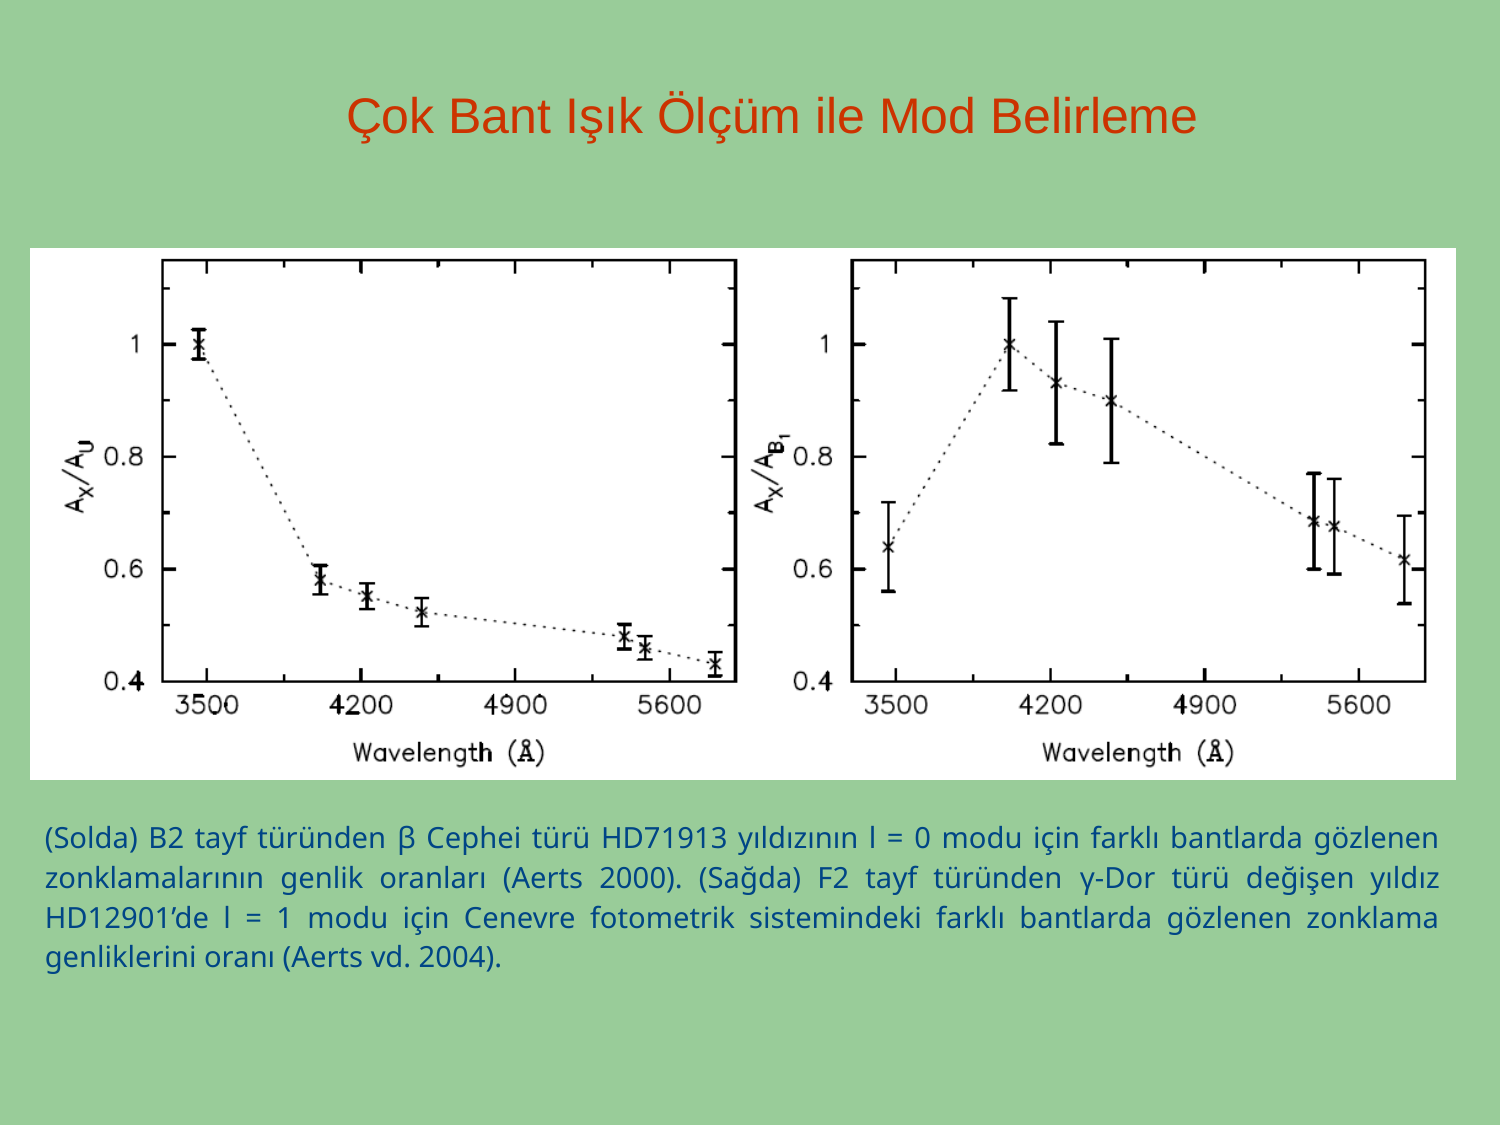

# Çok Bant Işık Ölçüm ile Mod Belirleme
(Solda) B2 tayf türünden β Cephei türü HD71913 yıldızının l = 0 modu için farklı bantlarda gözlenen zonklamalarının genlik oranları (Aerts 2000). (Sağda) F2 tayf türünden γ-Dor türü değişen yıldız HD12901’de l = 1 modu için Cenevre fotometrik sistemindeki farklı bantlarda gözlenen zonklama genliklerini oranı (Aerts vd. 2004).